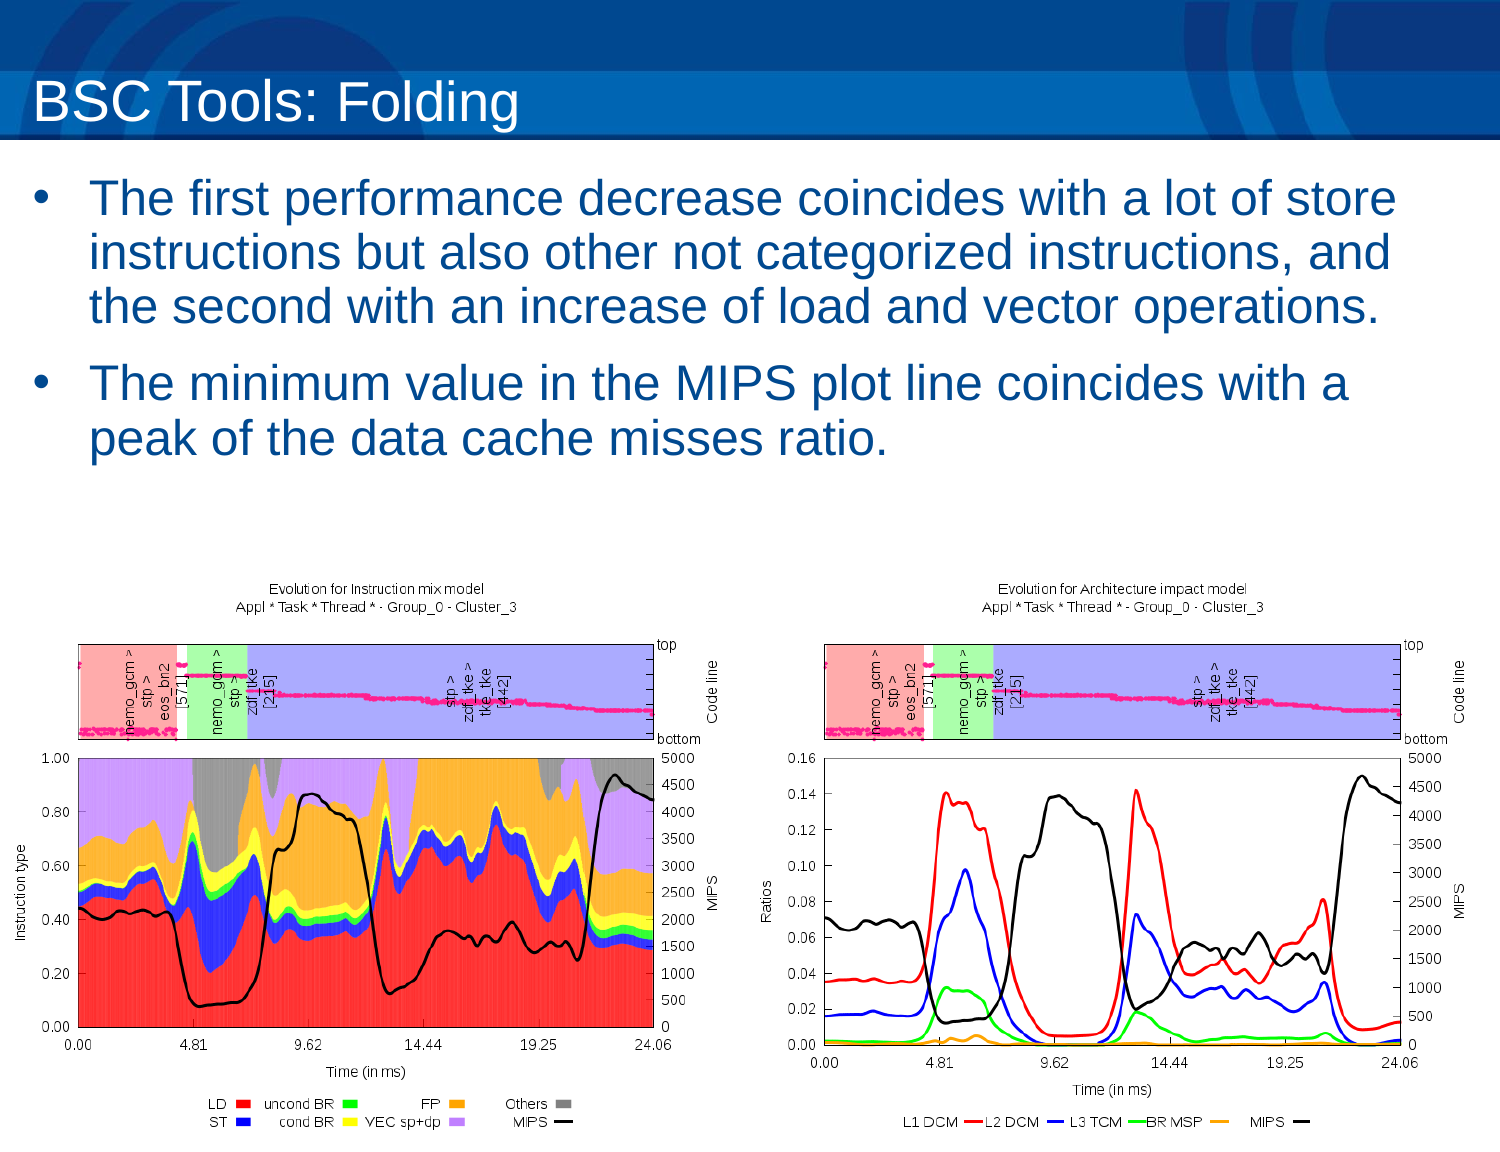

# BSC Tools: Folding
The first performance decrease coincides with a lot of store instructions but also other not categorized instructions, and the second with an increase of load and vector operations.
The minimum value in the MIPS plot line coincides with a peak of the data cache misses ratio.